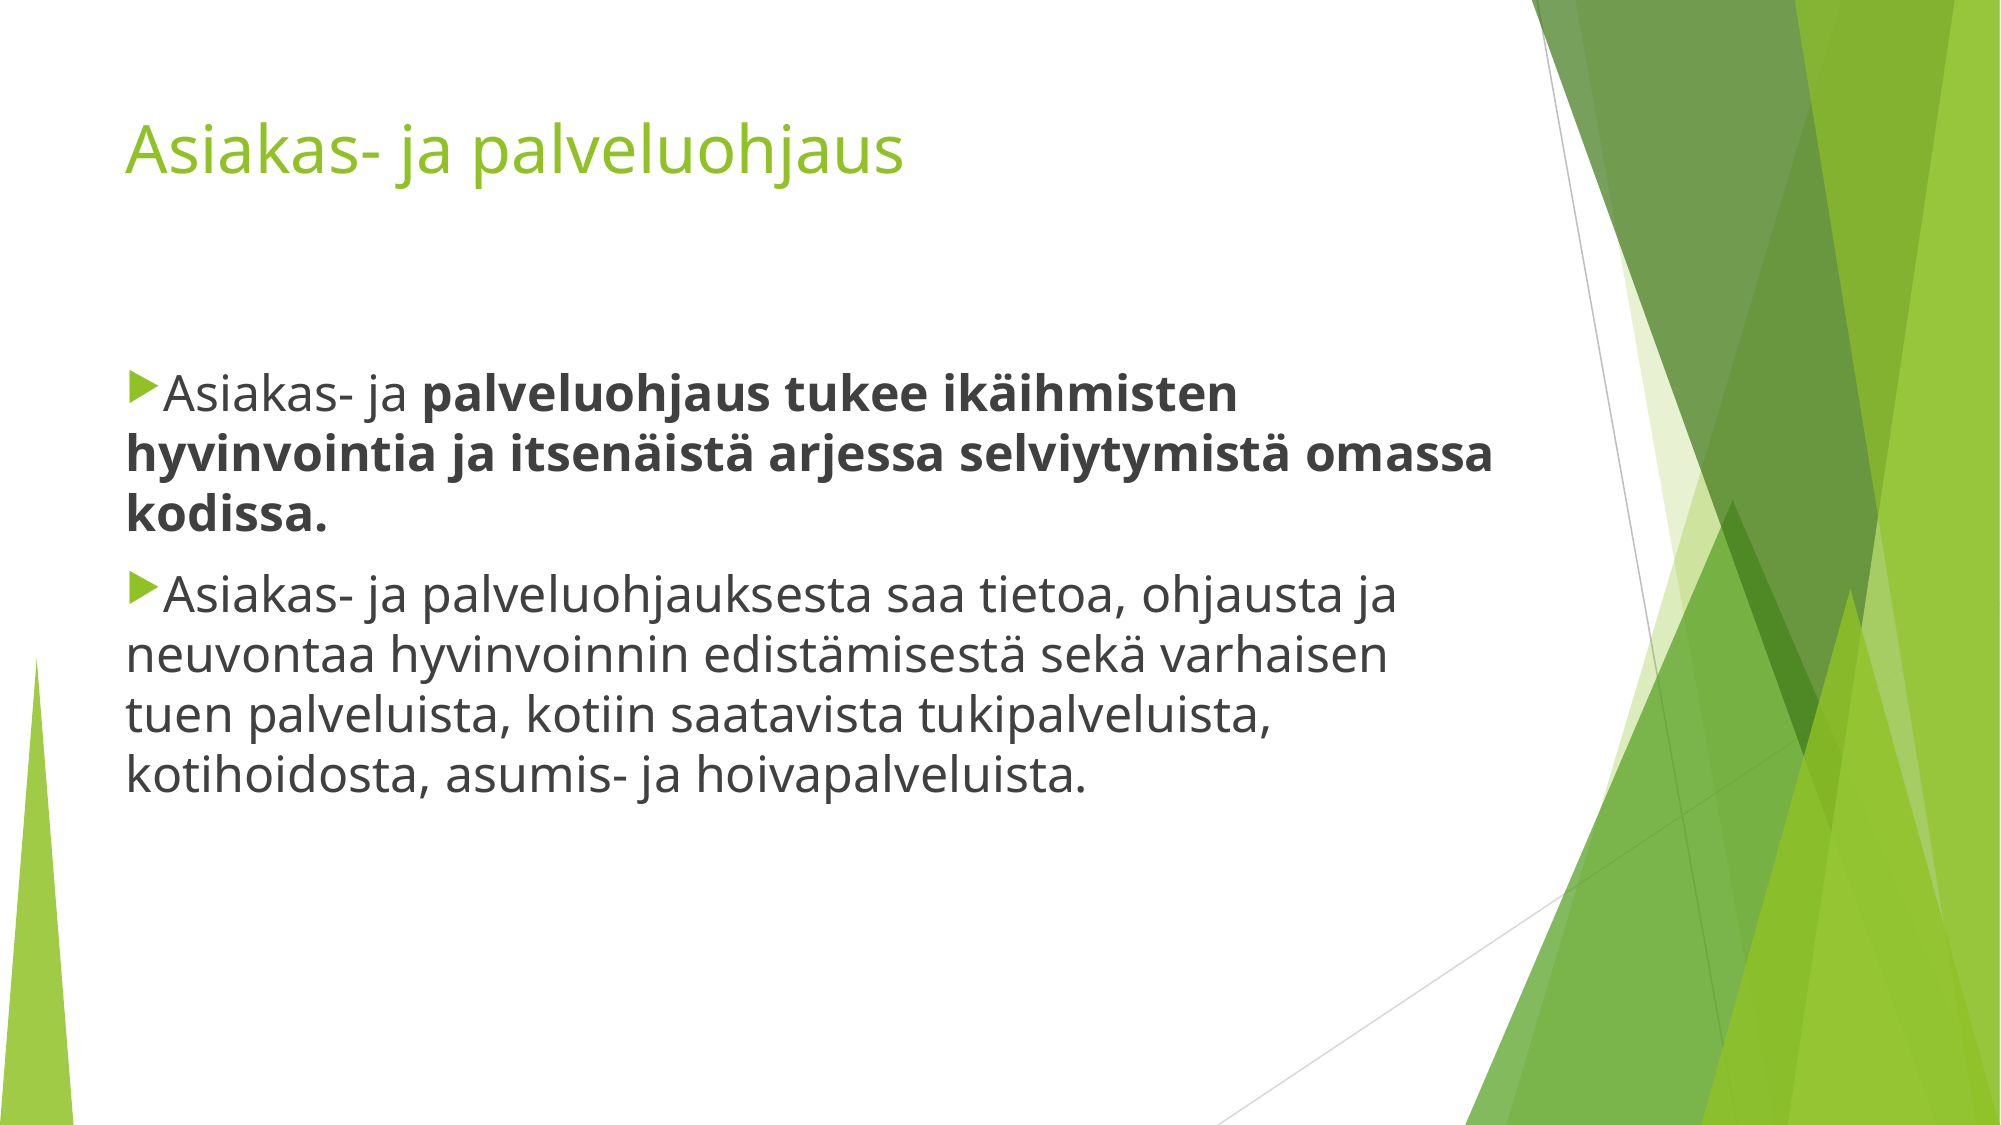

# Asiakas- ja palveluohjaus
Asiakas- ja palveluohjaus tukee ikäihmisten hyvinvointia ja itsenäistä arjessa selviytymistä omassa kodissa.
Asiakas- ja palveluohjauksesta saa tietoa, ohjausta ja neuvontaa hyvinvoinnin edistämisestä sekä varhaisen tuen palveluista, kotiin saatavista tukipalveluista, kotihoidosta, asumis- ja hoivapalveluista.